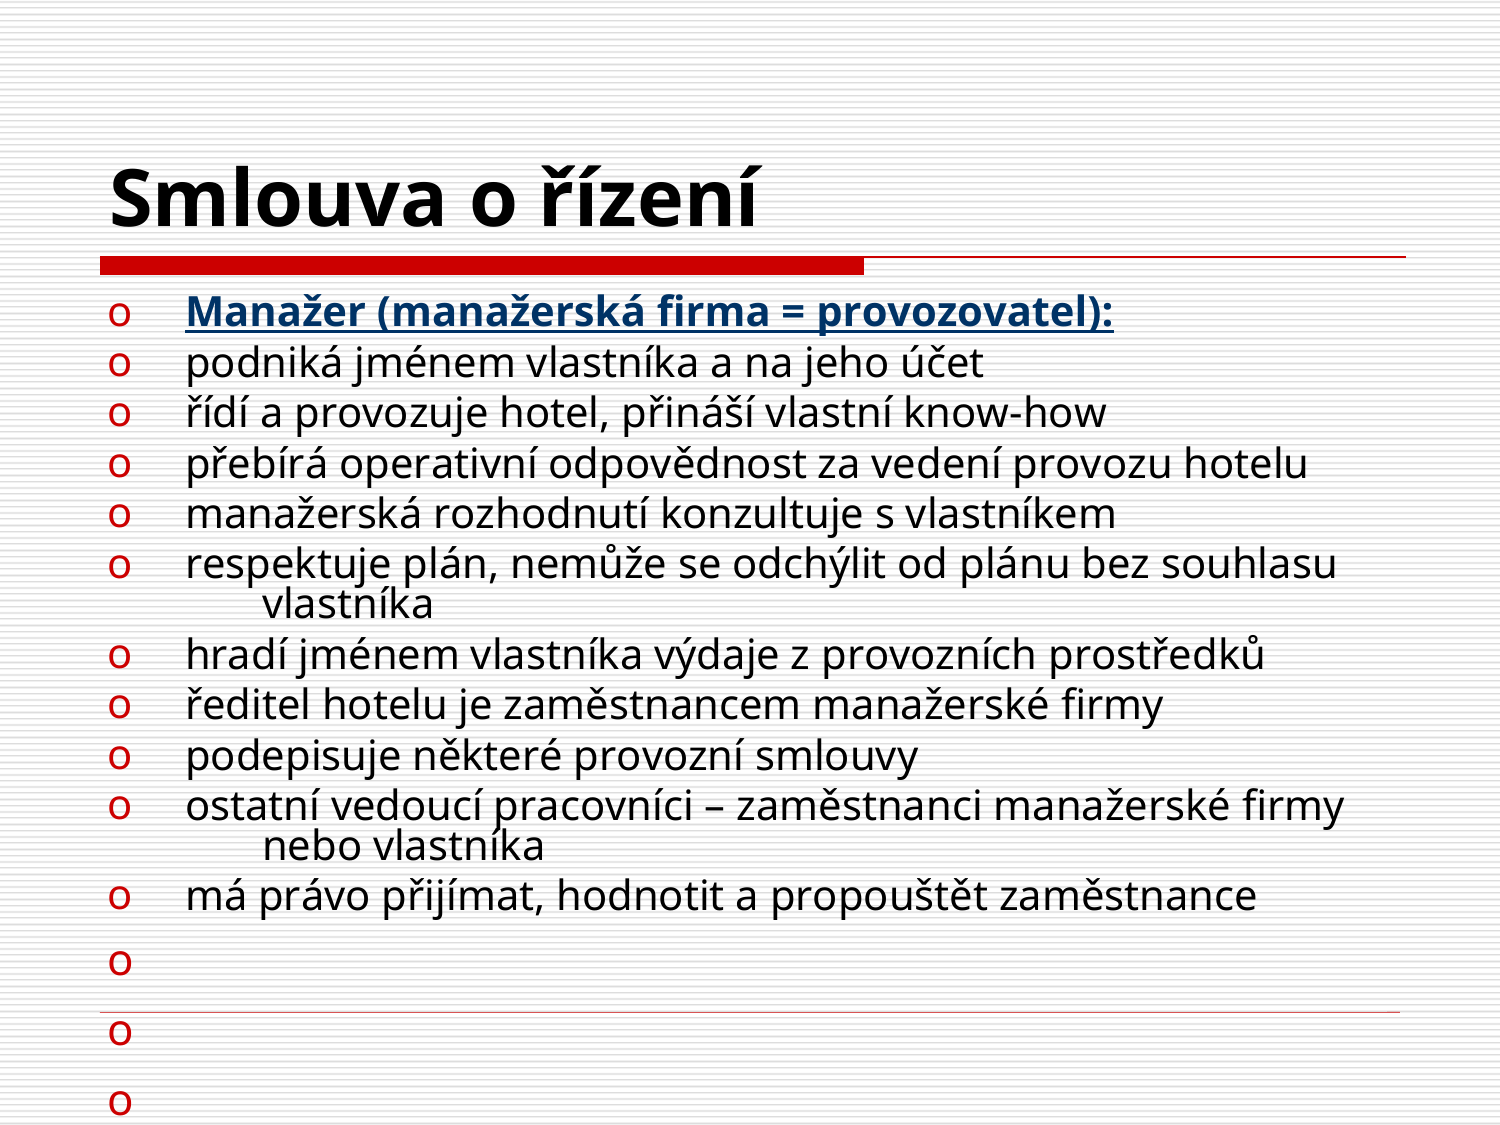

# Smlouva o řízení
Manažer (manažerská firma = provozovatel):
podniká jménem vlastníka a na jeho účet
řídí a provozuje hotel, přináší vlastní know-how
přebírá operativní odpovědnost za vedení provozu hotelu
manažerská rozhodnutí konzultuje s vlastníkem
respektuje plán, nemůže se odchýlit od plánu bez souhlasu vlastníka
hradí jménem vlastníka výdaje z provozních prostředků
ředitel hotelu je zaměstnancem manažerské firmy
podepisuje některé provozní smlouvy
ostatní vedoucí pracovníci – zaměstnanci manažerské firmy nebo vlastníka
má právo přijímat, hodnotit a propouštět zaměstnance